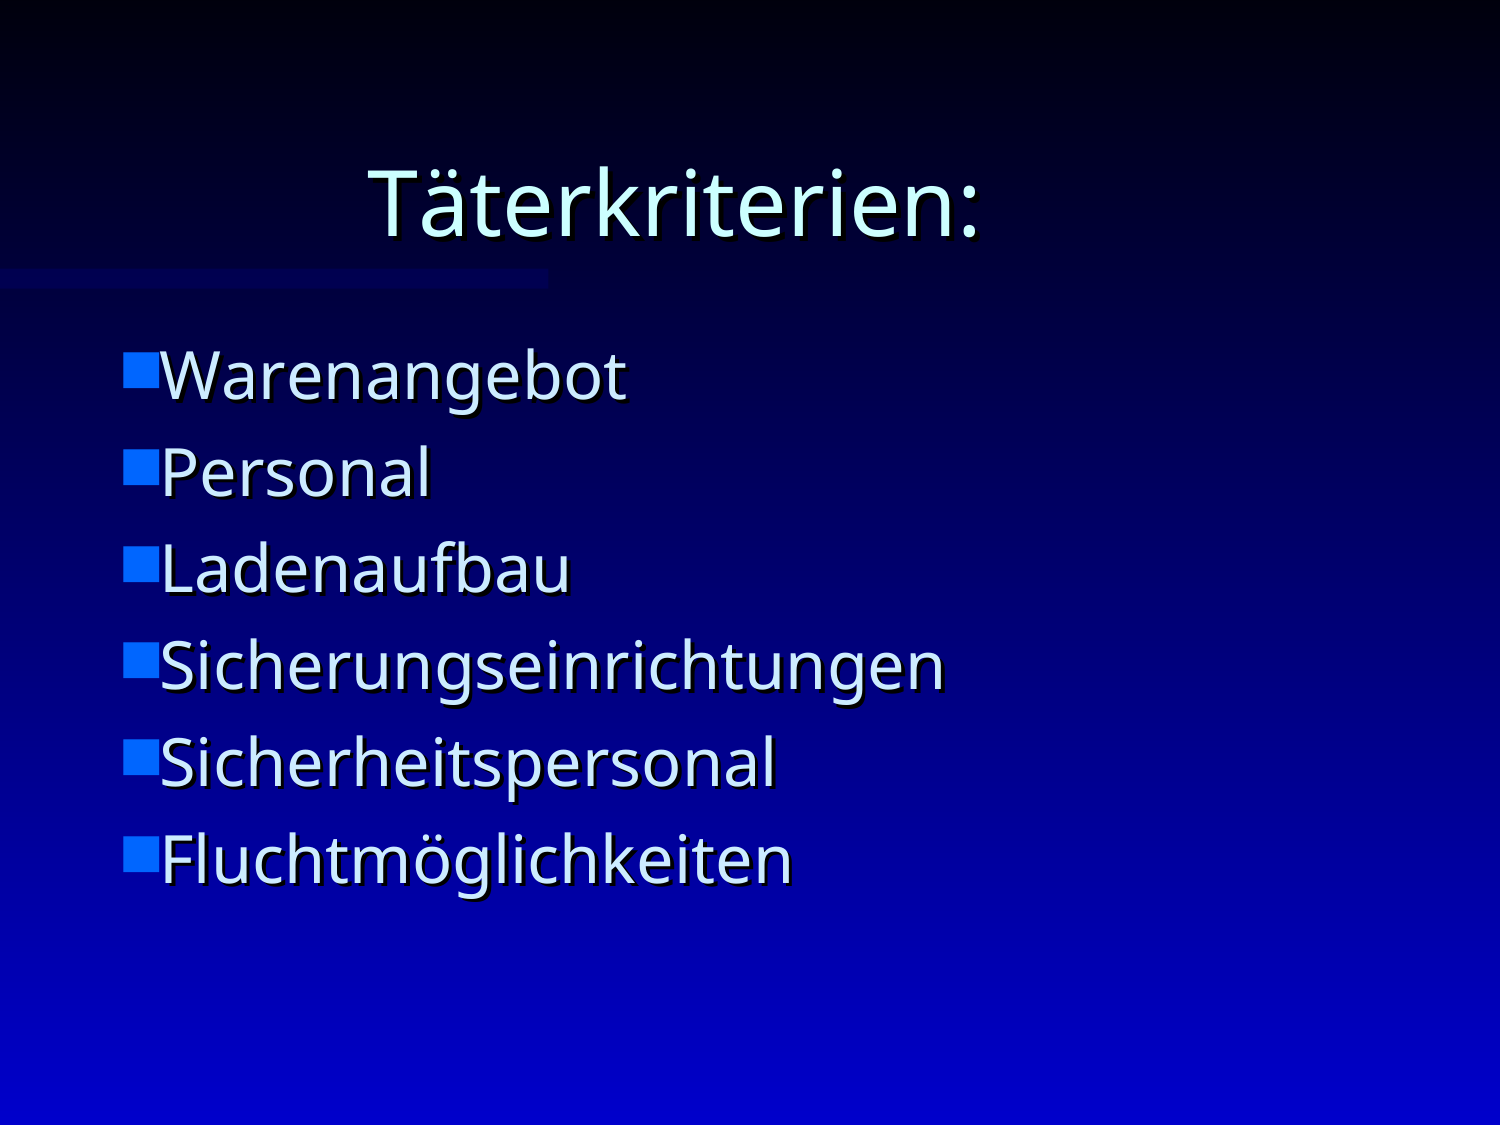

# Täterkriterien:
Warenangebot
Personal
Ladenaufbau
Sicherungseinrichtungen
Sicherheitspersonal
Fluchtmöglichkeiten